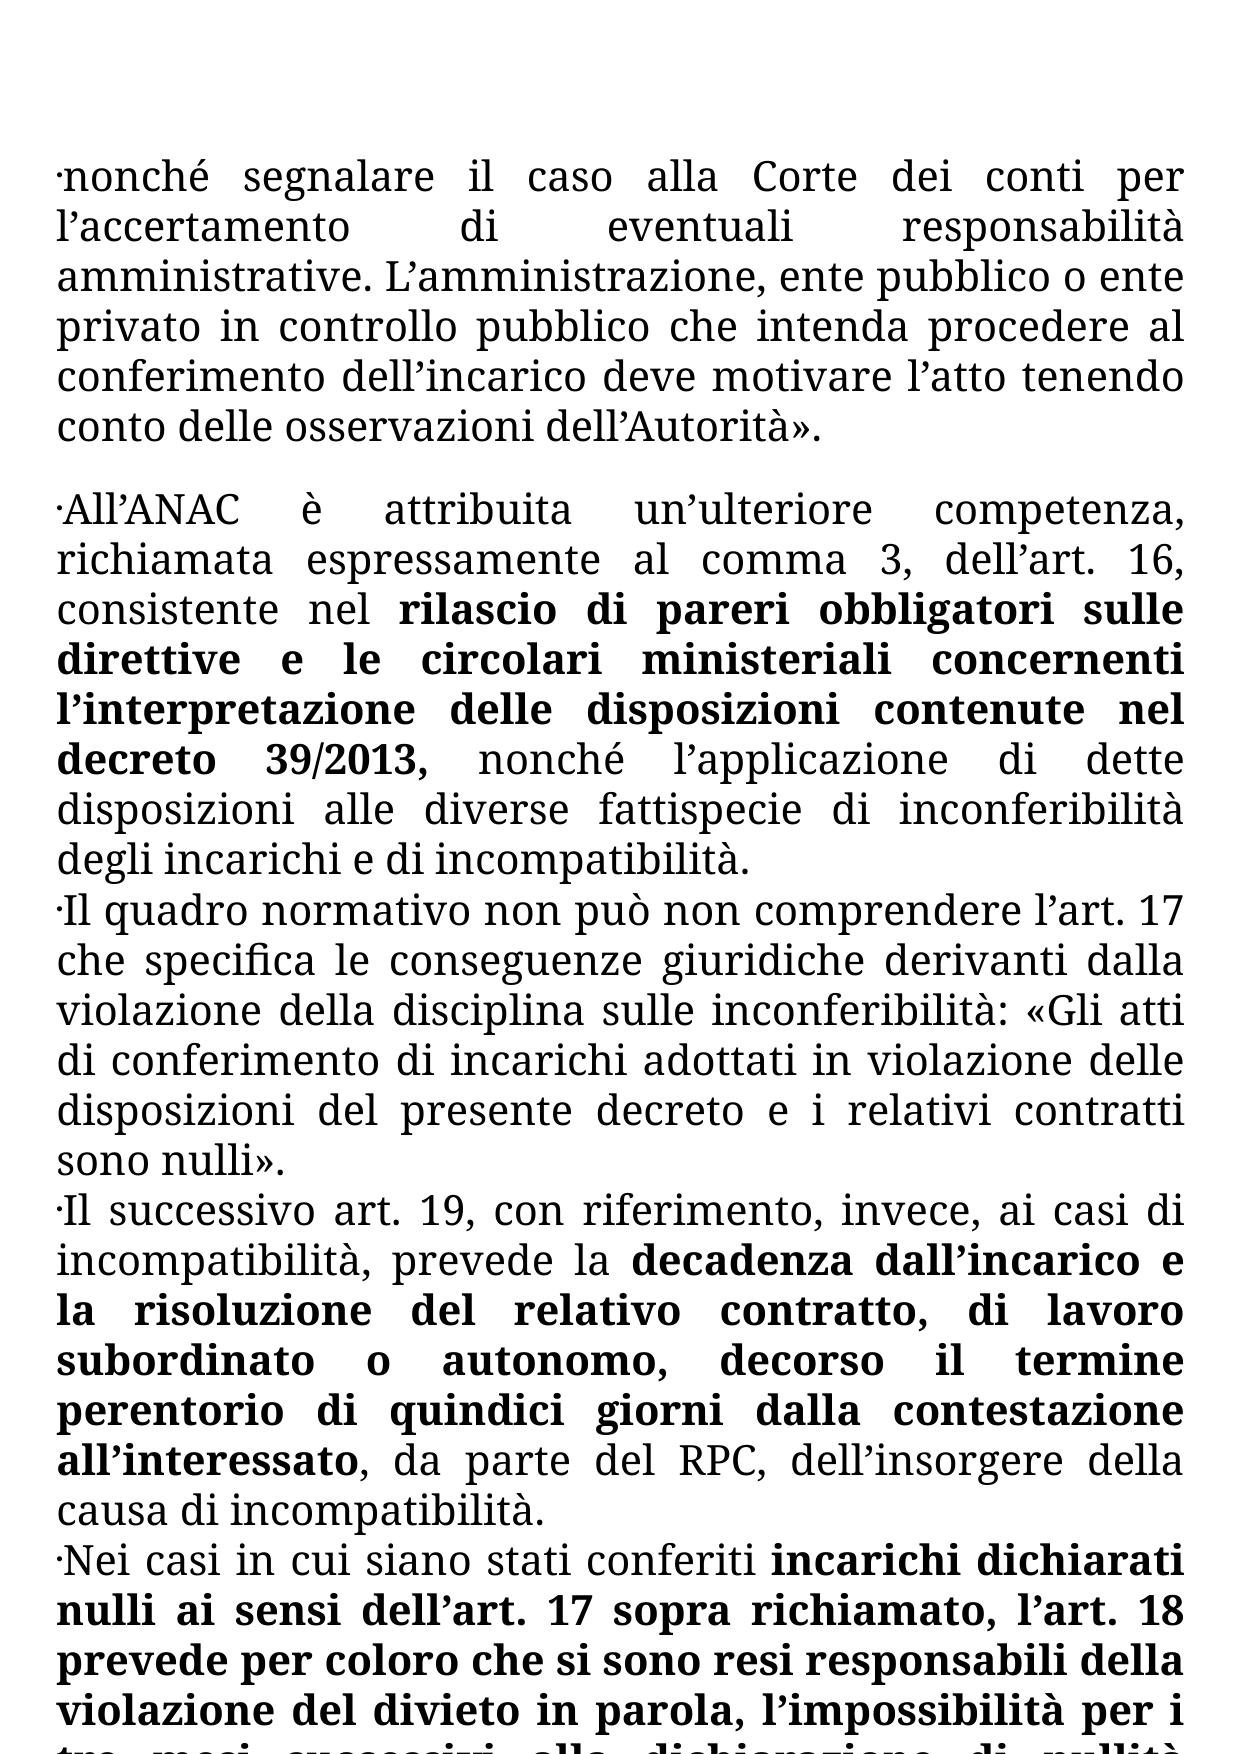

# nonché segnalare il caso alla Corte dei conti per l’accertamento di eventuali responsabilità amministrative. L’amministrazione, ente pubblico o ente privato in controllo pubblico che intenda procedere al conferimento dell’incarico deve motivare l’atto tenendo conto delle osservazioni dell’Autorità».
All’ANAC è attribuita un’ulteriore competenza, richiamata espressamente al comma 3, dell’art. 16, consistente nel rilascio di pareri obbligatori sulle direttive e le circolari ministeriali concernenti l’interpretazione delle disposizioni contenute nel decreto 39/2013, nonché l’applicazione di dette disposizioni alle diverse fattispecie di inconferibilità degli incarichi e di incompatibilità.
Il quadro normativo non può non comprendere l’art. 17 che specifica le conseguenze giuridiche derivanti dalla violazione della disciplina sulle inconferibilità: «Gli atti di conferimento di incarichi adottati in violazione delle disposizioni del presente decreto e i relativi contratti sono nulli».
Il successivo art. 19, con riferimento, invece, ai casi di incompatibilità, prevede la decadenza dall’incarico e la risoluzione del relativo contratto, di lavoro subordinato o autonomo, decorso il termine perentorio di quindici giorni dalla contestazione all’interessato, da parte del RPC, dell’insorgere della causa di incompatibilità.
Nei casi in cui siano stati conferiti incarichi dichiarati nulli ai sensi dell’art. 17 sopra richiamato, l’art. 18 prevede per coloro che si sono resi responsabili della violazione del divieto in parola, l’impossibilità per i tre mesi successivi alla dichiarazione di nullità dell’atto, di conferire gli incarichi di propria competenza. Detta sanzione inibitoria si accompagna alle responsabilità per le conseguenze economiche degli atti adottati, espressamente richiamate dalla disposizione de qua.